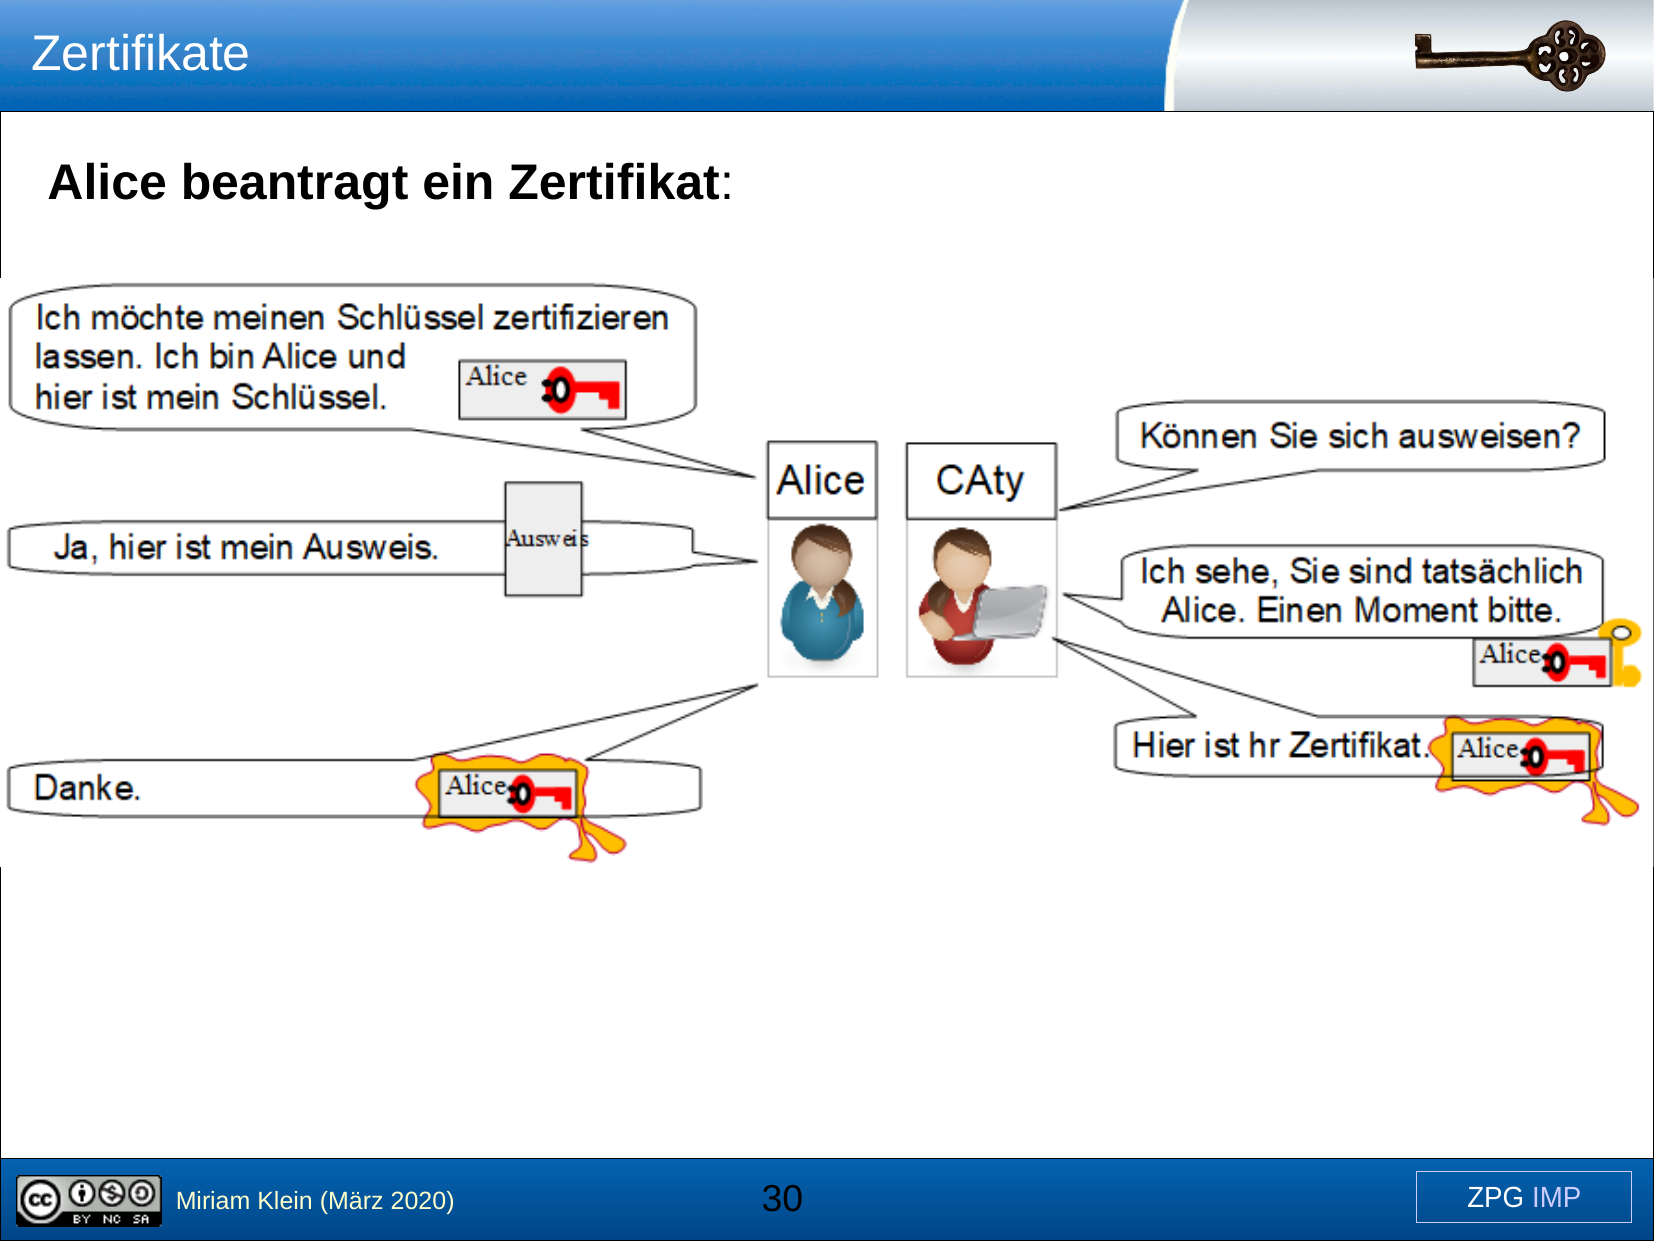

# Zertifikate
Alice beantragt ein Zertifikat:
30